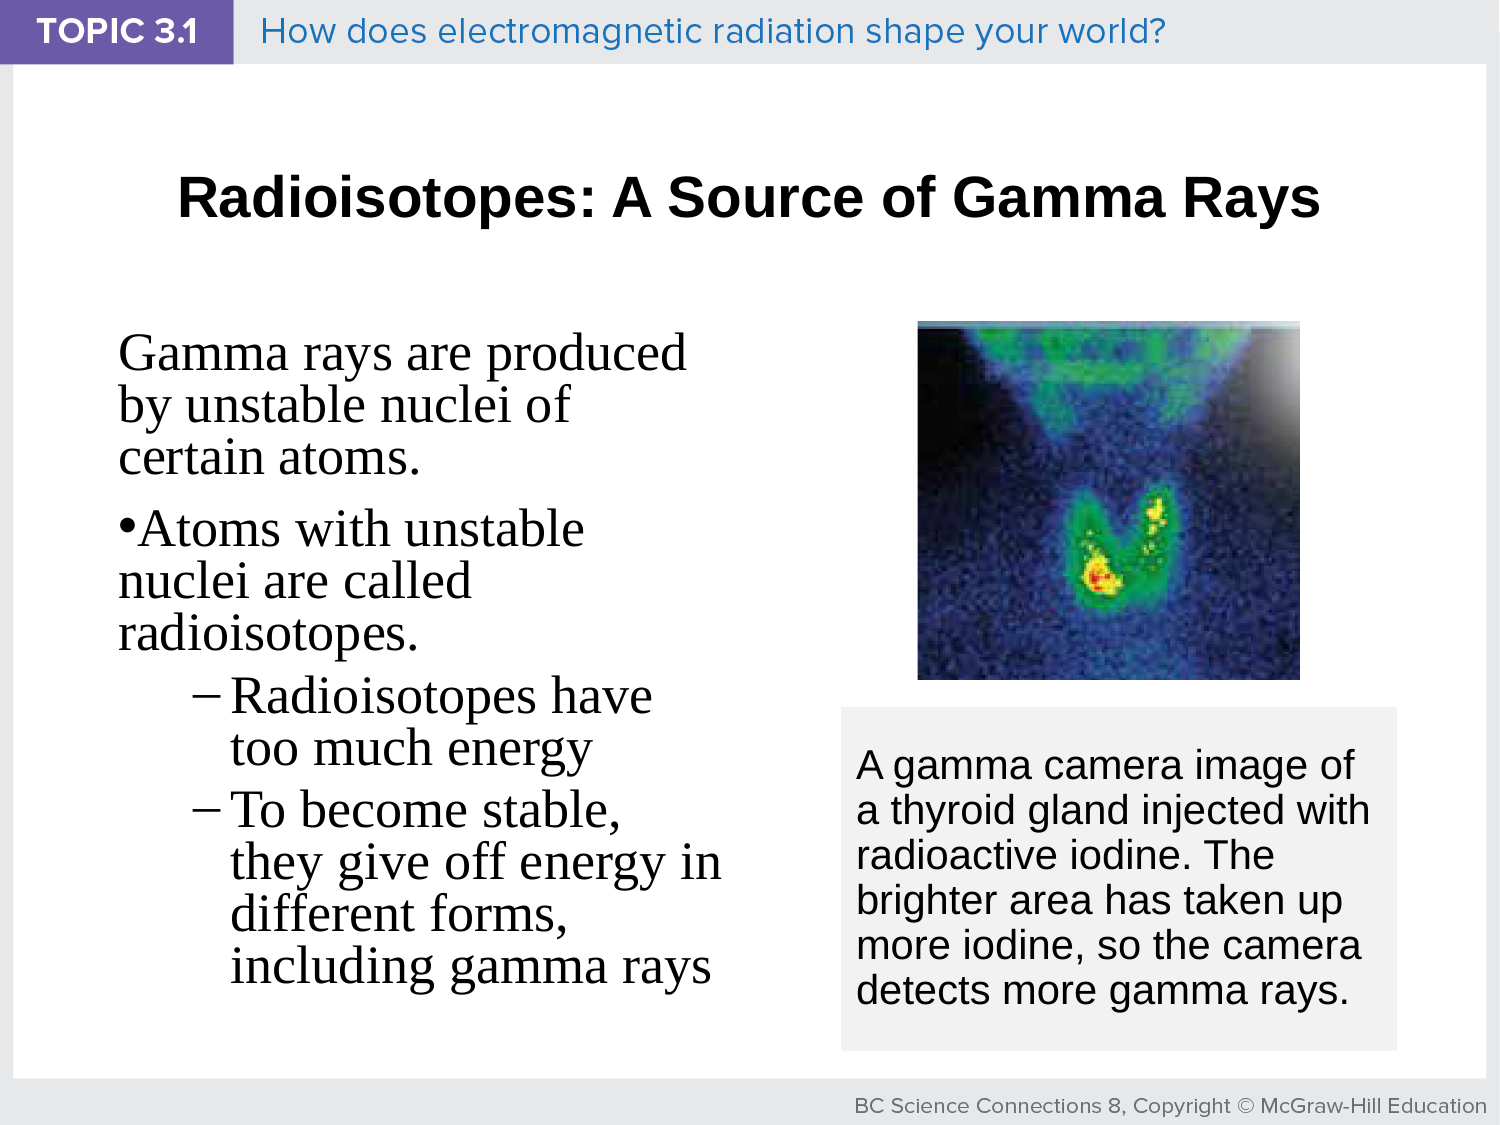

# Radioisotopes: A Source of Gamma Rays
Gamma rays are produced by unstable nuclei of certain atoms.
Atoms with unstable nuclei are called radioisotopes.
Radioisotopes have too much energy
To become stable, they give off energy in different forms, including gamma rays
A gamma camera image of a thyroid gland injected with radioactive iodine. The brighter area has taken up more iodine, so the camera detects more gamma rays.